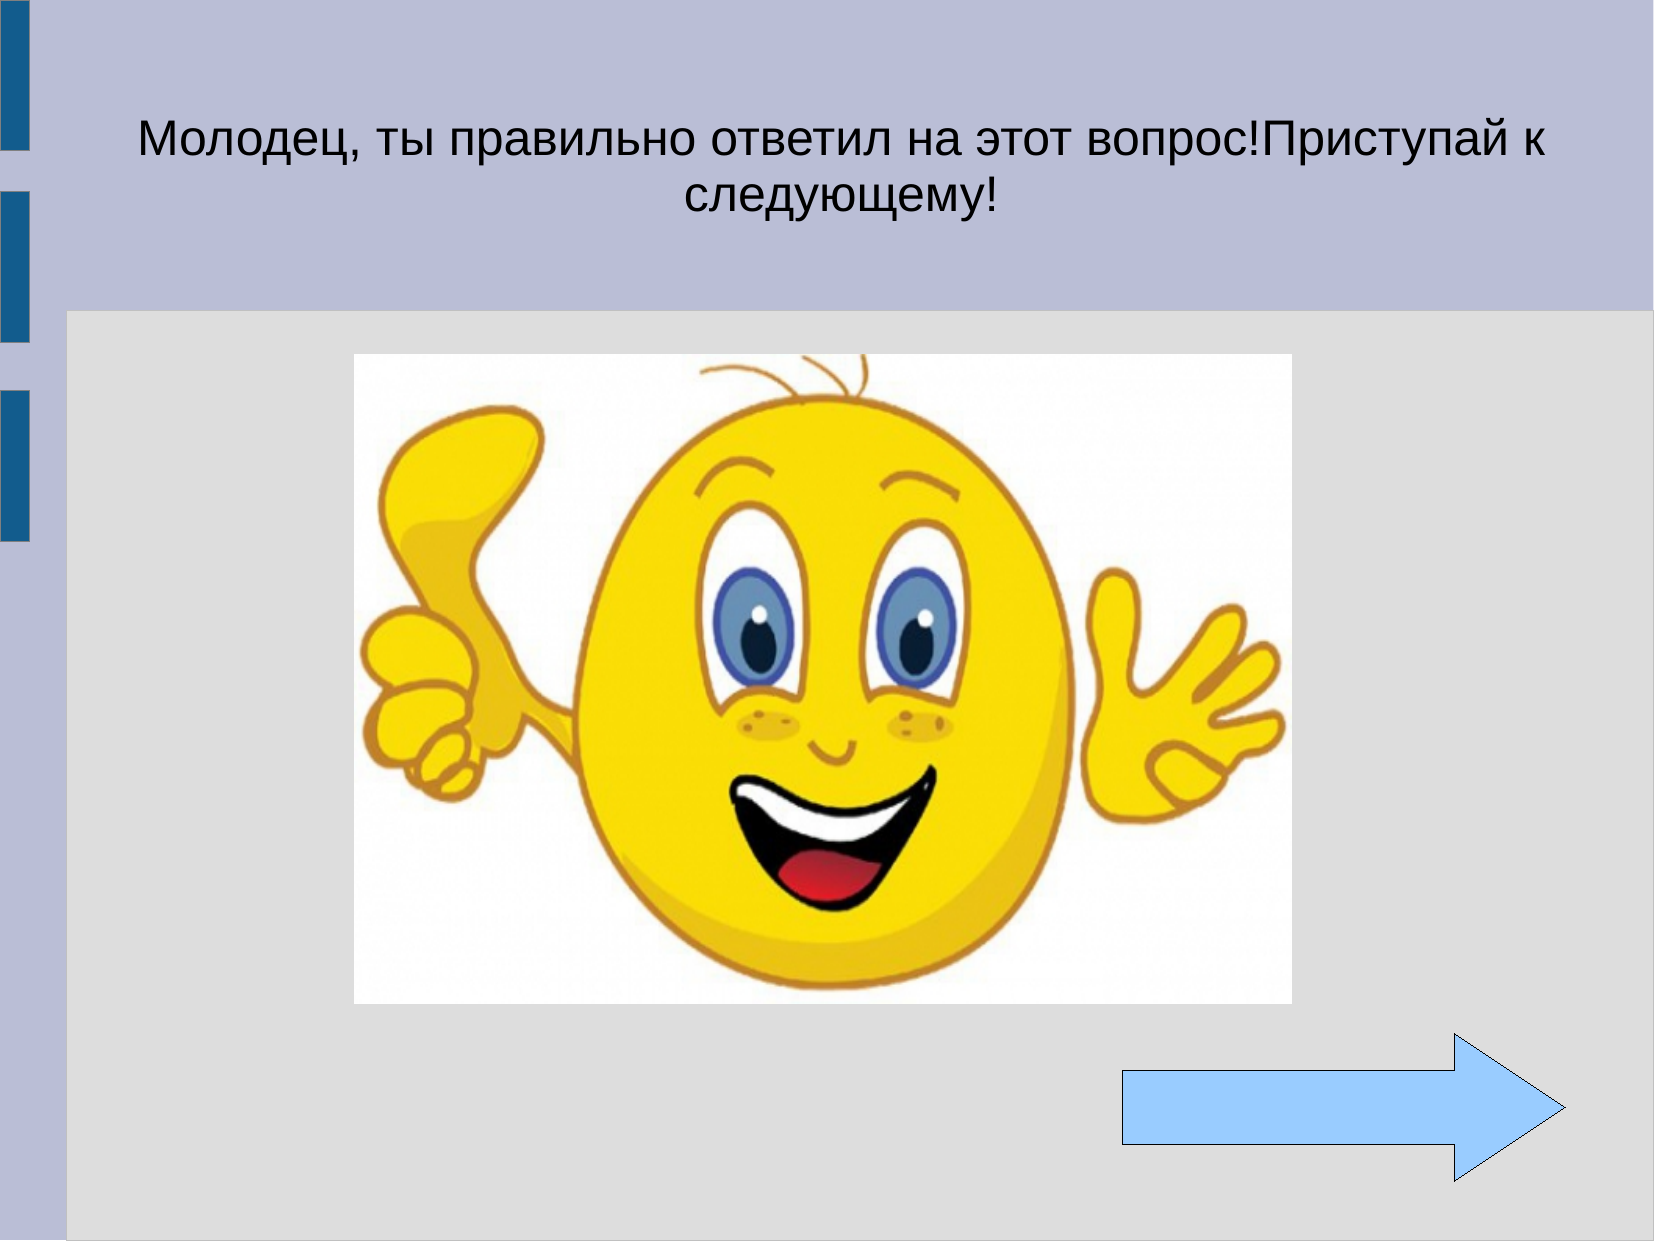

Молодец, ты правильно ответил на этот вопрос!Приступай к следующему!